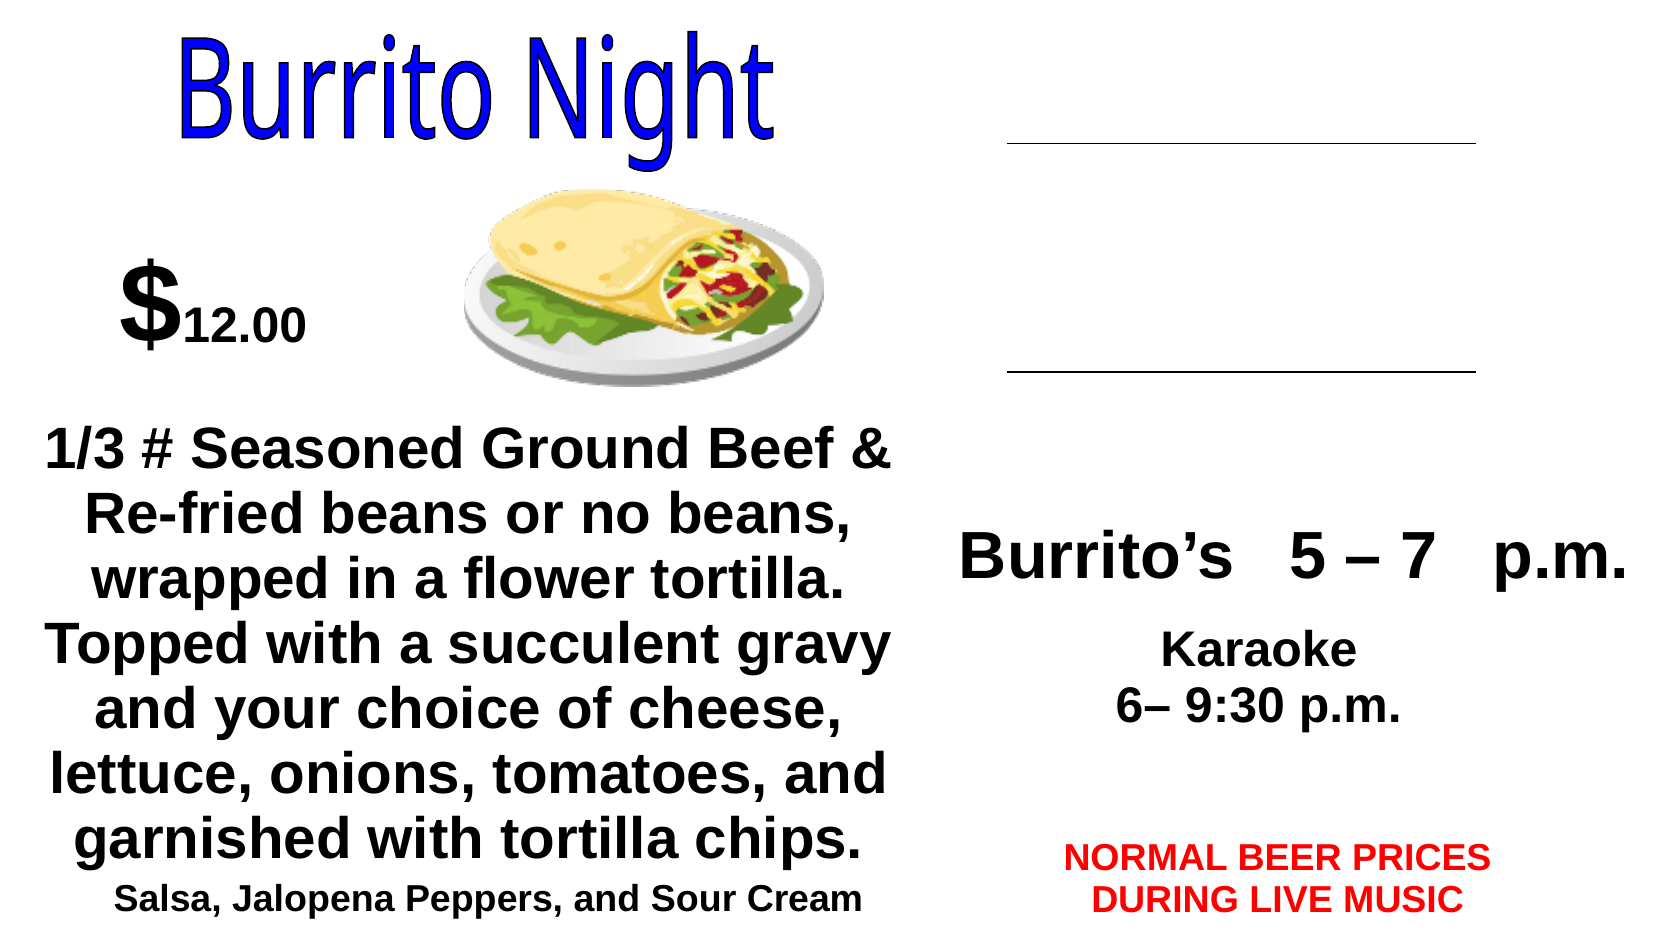

EVERY FOURTH
SATURDAY
Burrito Night
$12.00
1/3 # Seasoned Ground Beef & Re-fried beans or no beans, wrapped in a flower tortilla. Topped with a succulent gravy and your choice of cheese, lettuce, onions, tomatoes, and garnished with tortilla chips.
Burrito’s 5 – 7 p.m.
Karaoke
6– 9:30 p.m.
NORMAL BEER PRICES
DURING LIVE MUSIC
Salsa, Jalopena Peppers, and Sour Cream